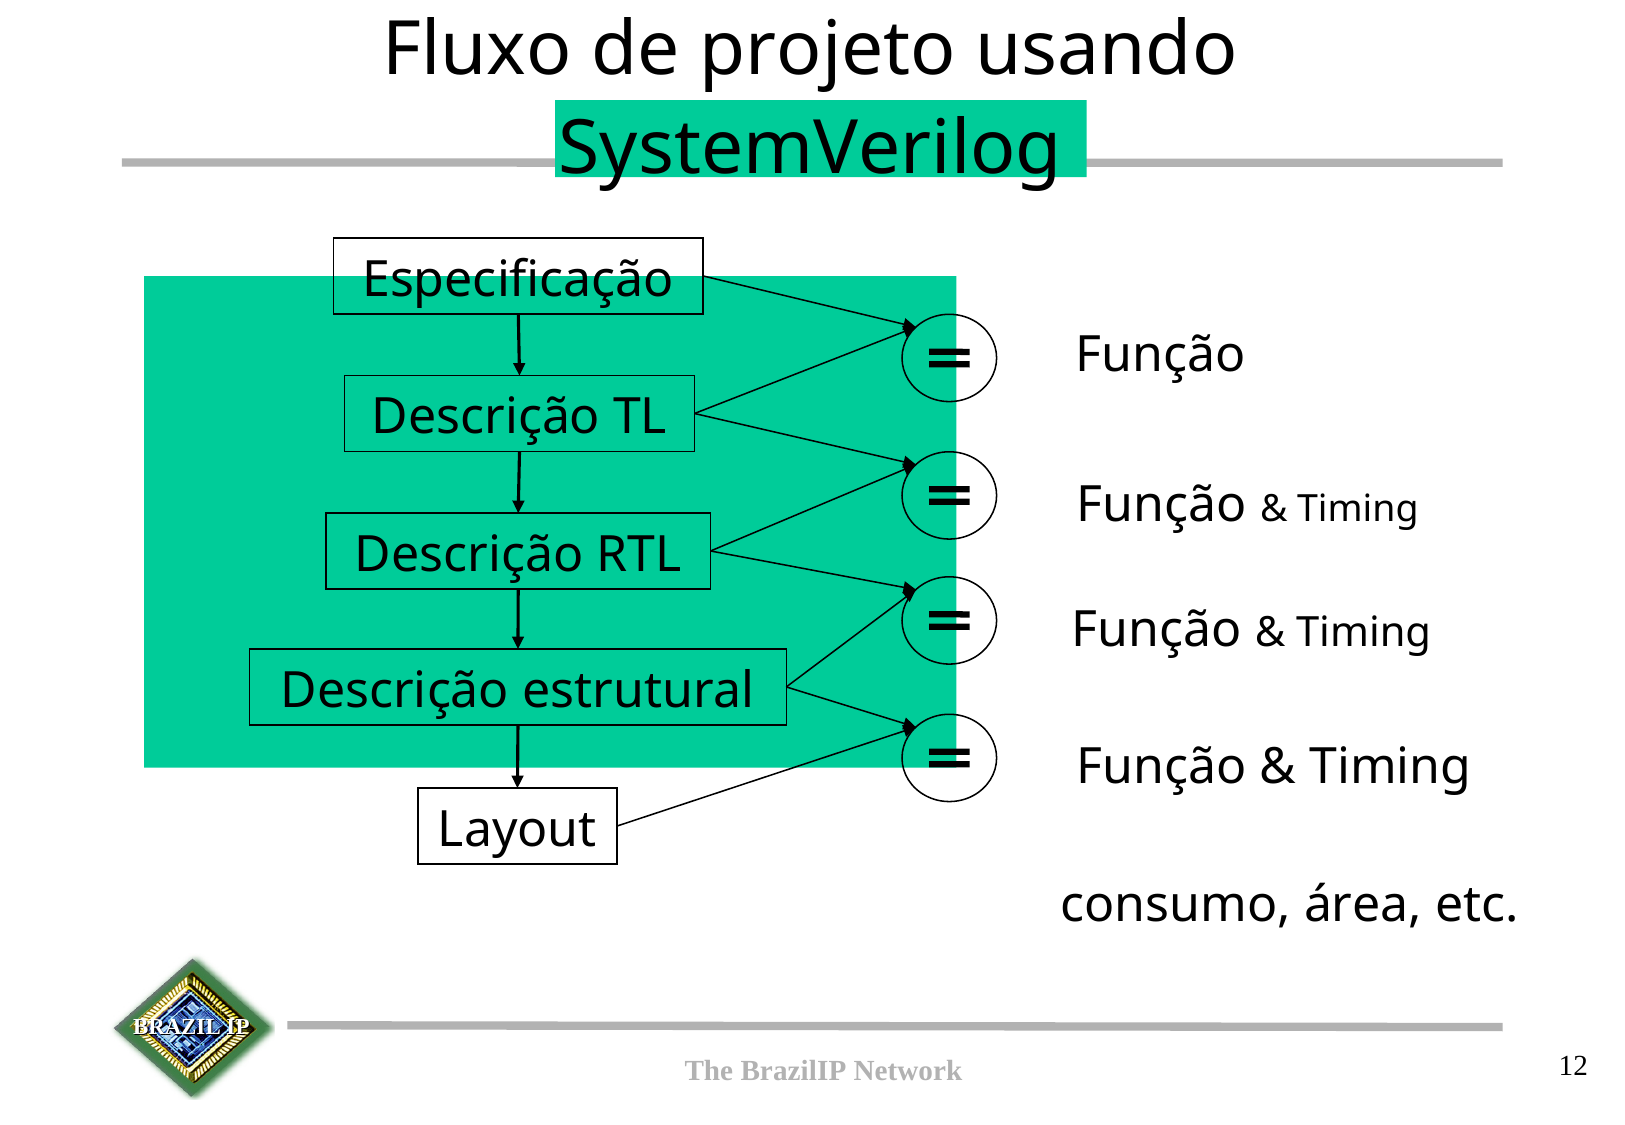

# Fluxo de projeto usando SystemVerilog
Especificação
Função
Descrição TL
Função & Timing
Descrição RTL
Função & Timing
Descrição estrutural
Função & Timing
Layout
consumo, área, etc.
12